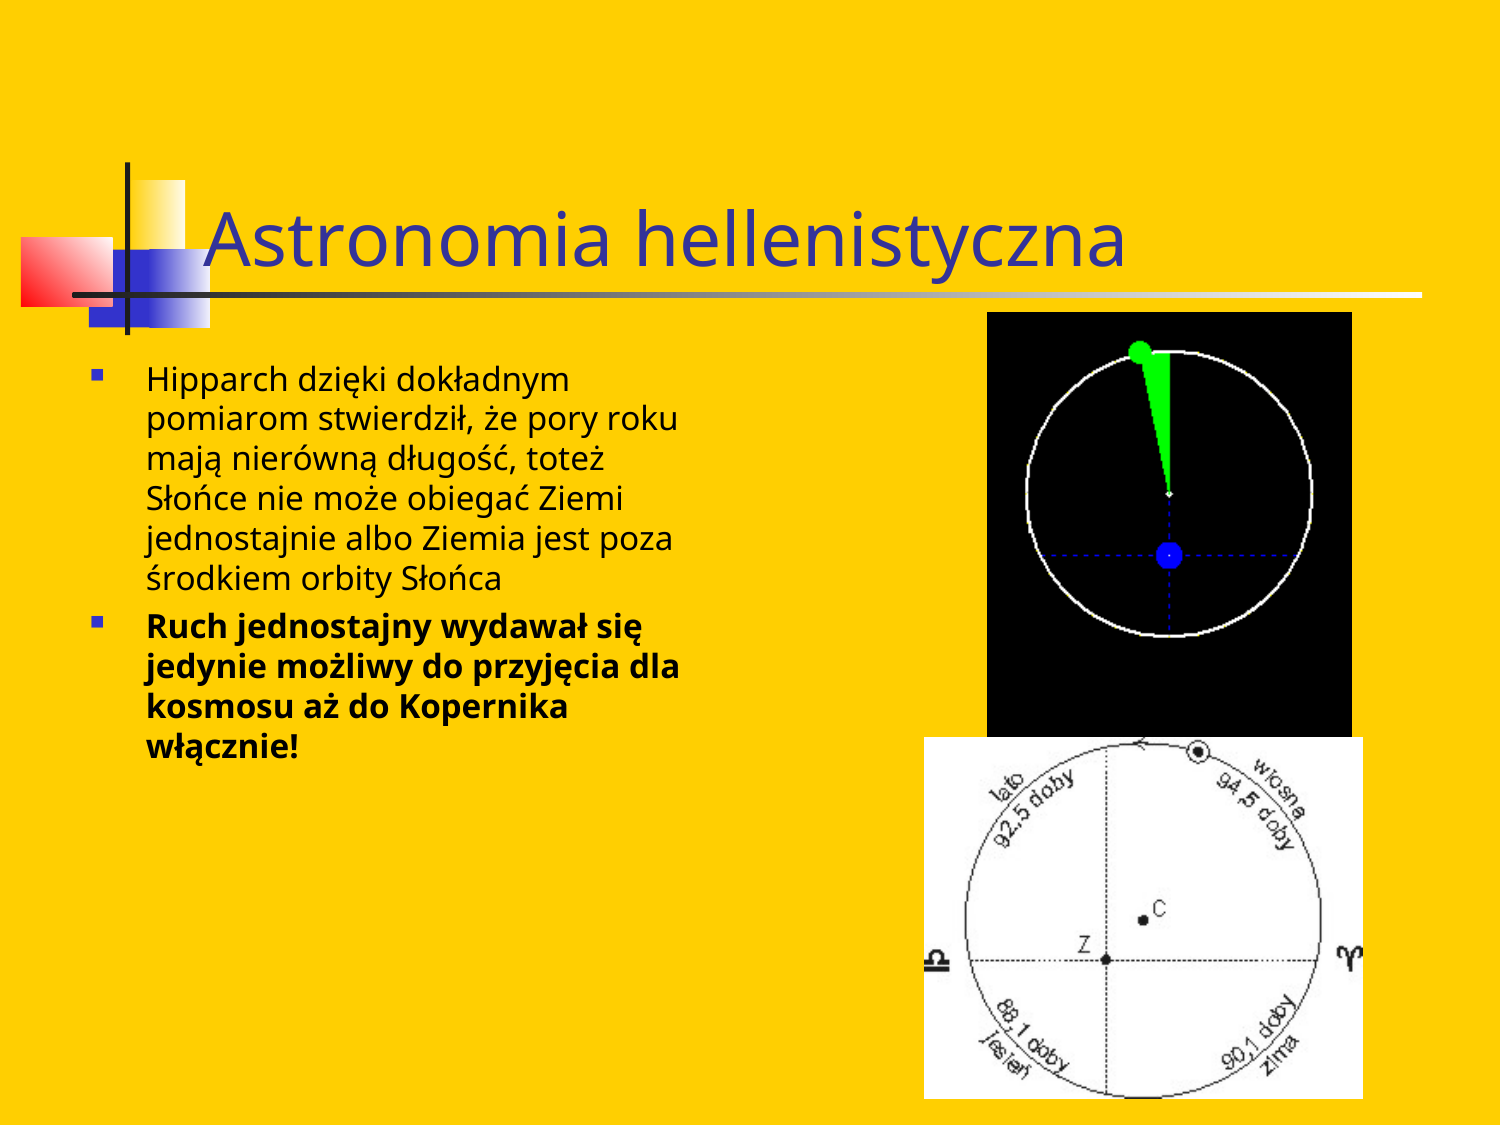

# Astronomia hellenistyczna
Hipparch dzięki dokładnym pomiarom stwierdził, że pory roku mają nierówną długość, toteż Słońce nie może obiegać Ziemi jednostajnie albo Ziemia jest poza środkiem orbity Słońca
Ruch jednostajny wydawał się jedynie możliwy do przyjęcia dla kosmosu aż do Kopernika włącznie!